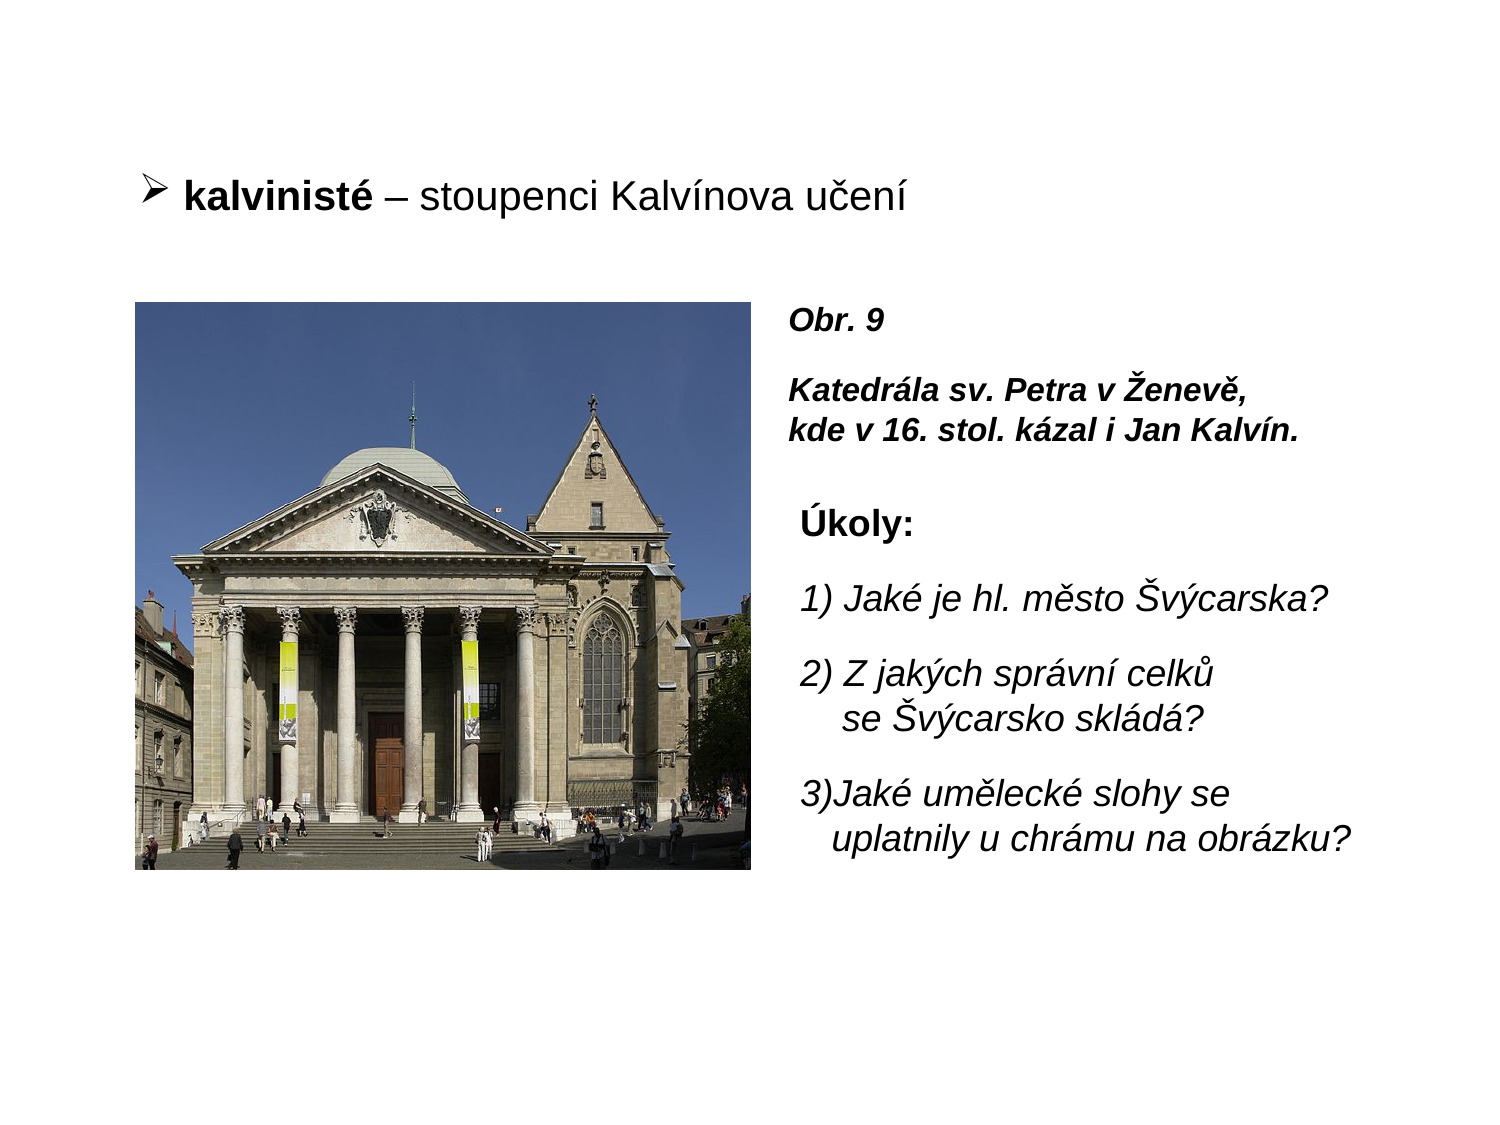

kalvinisté – stoupenci Kalvínova učení
Obr. 9
Katedrála sv. Petra v Ženevě,
kde v 16. stol. kázal i Jan Kalvín.
Úkoly:
 Jaké je hl. město Švýcarska?
 Z jakých správní celků
 se Švýcarsko skládá?
Jaké umělecké slohy se
 uplatnily u chrámu na obrázku?